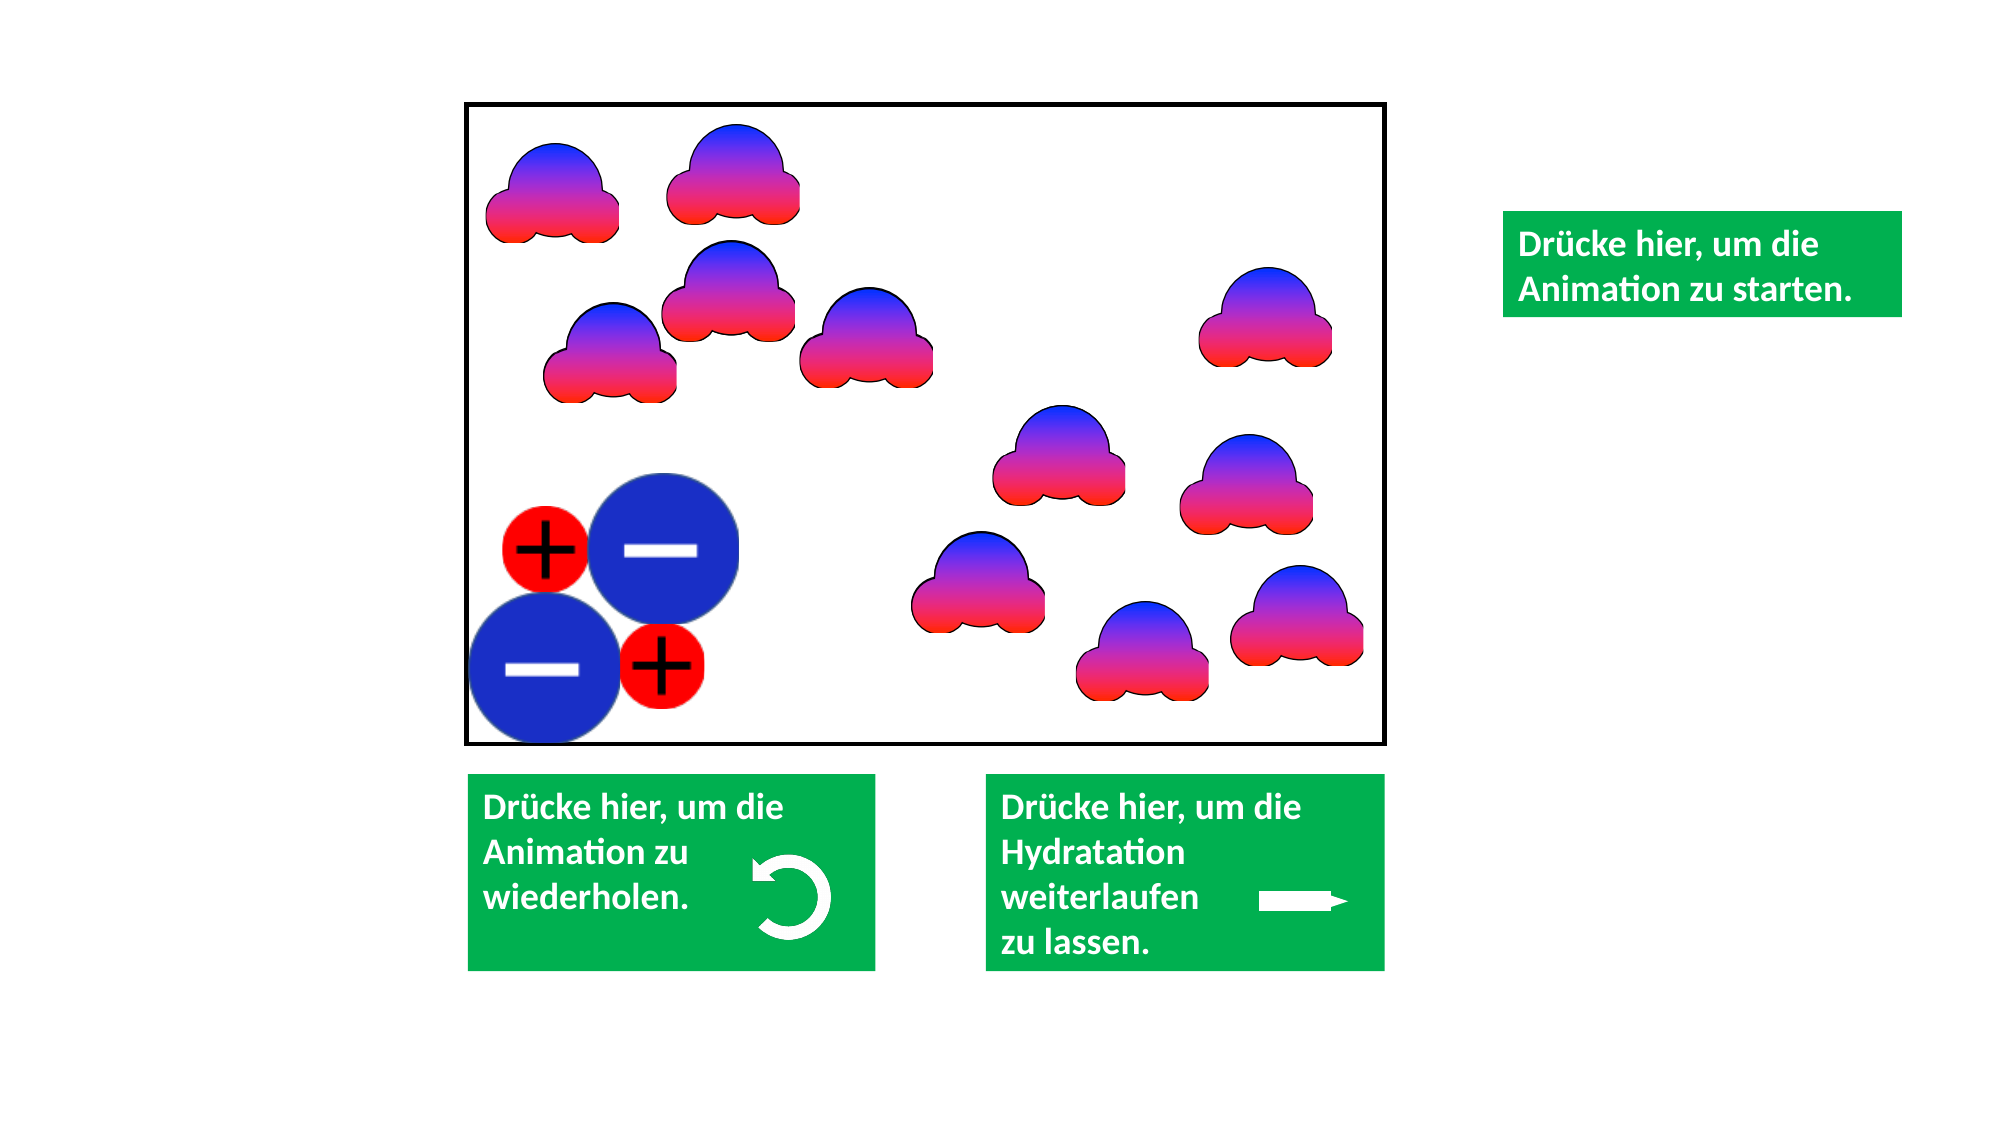

Drücke hier, um die Animation zu starten.
Drücke hier, um die Animation zu wiederholen.
Drücke hier, um die Hydratation weiterlaufen
zu lassen.